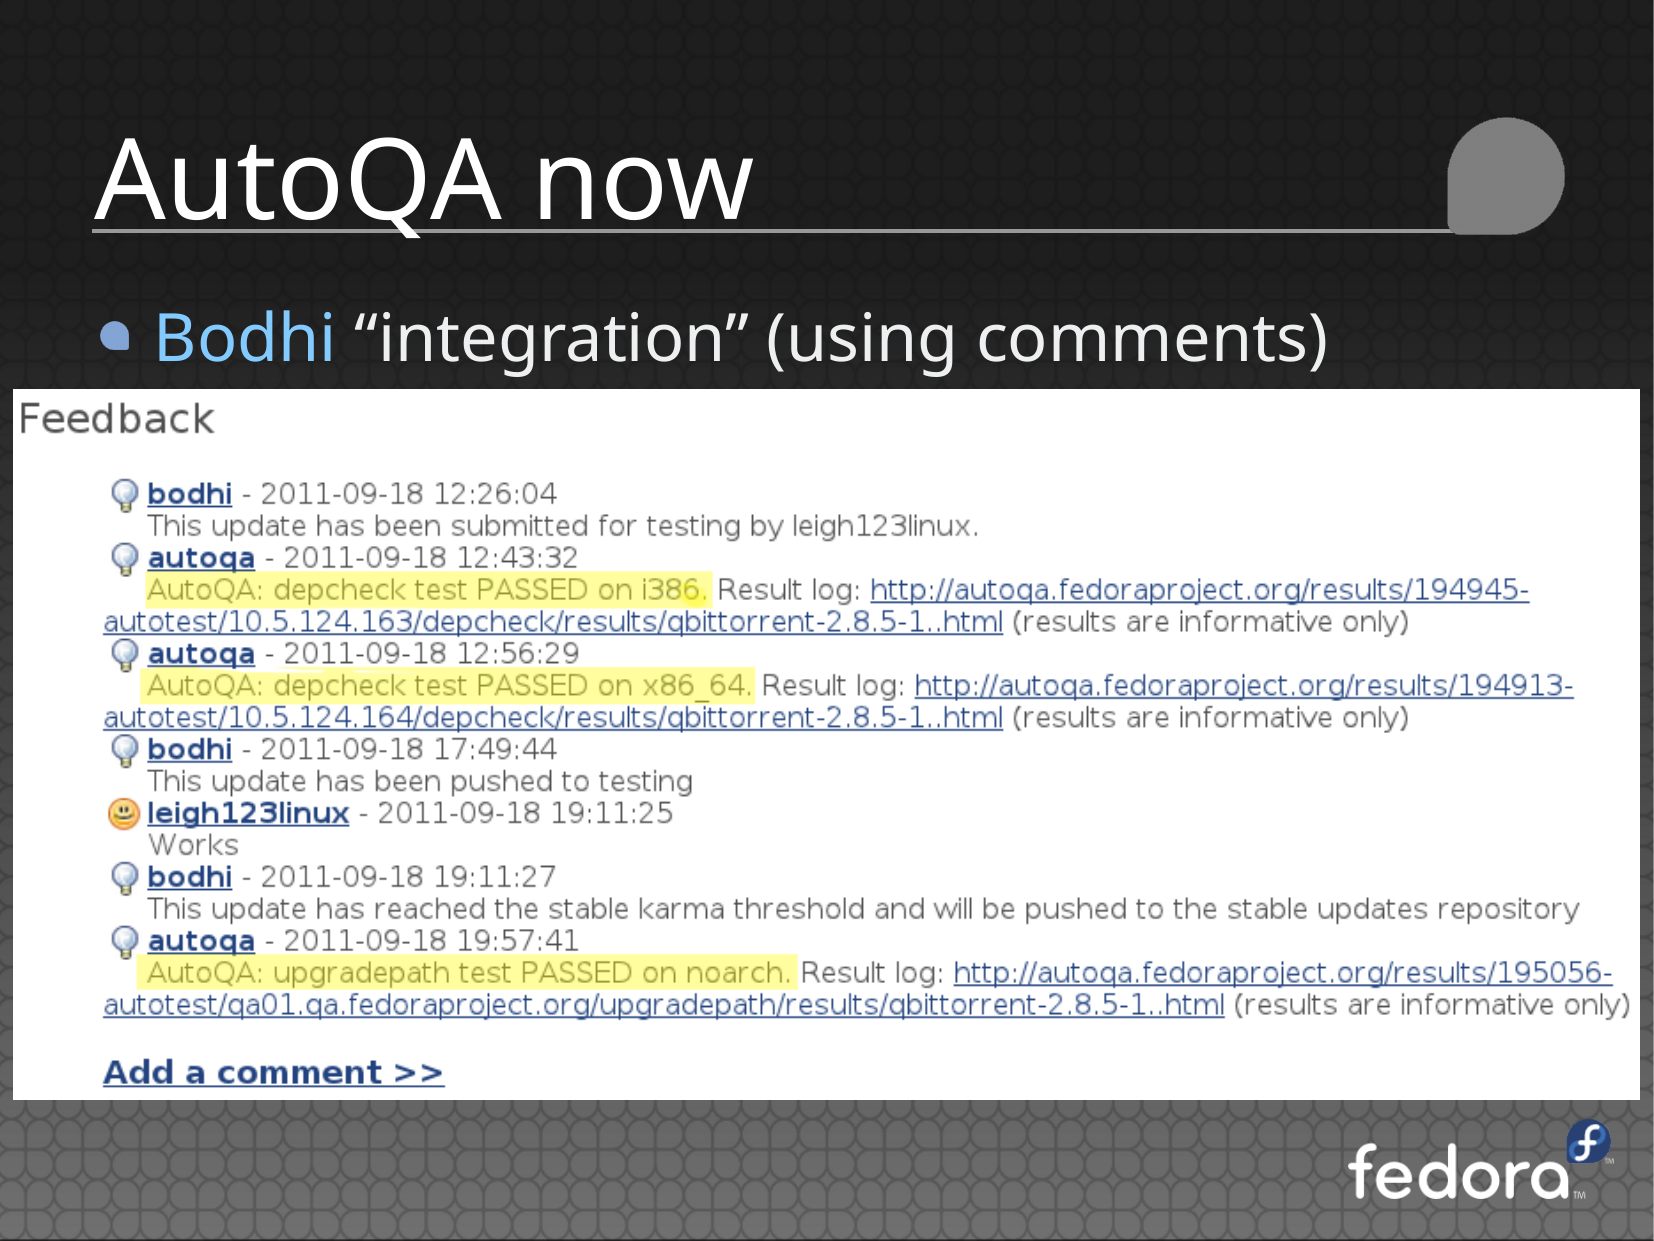

AutoQA now
# Bodhi “integration” (using comments)